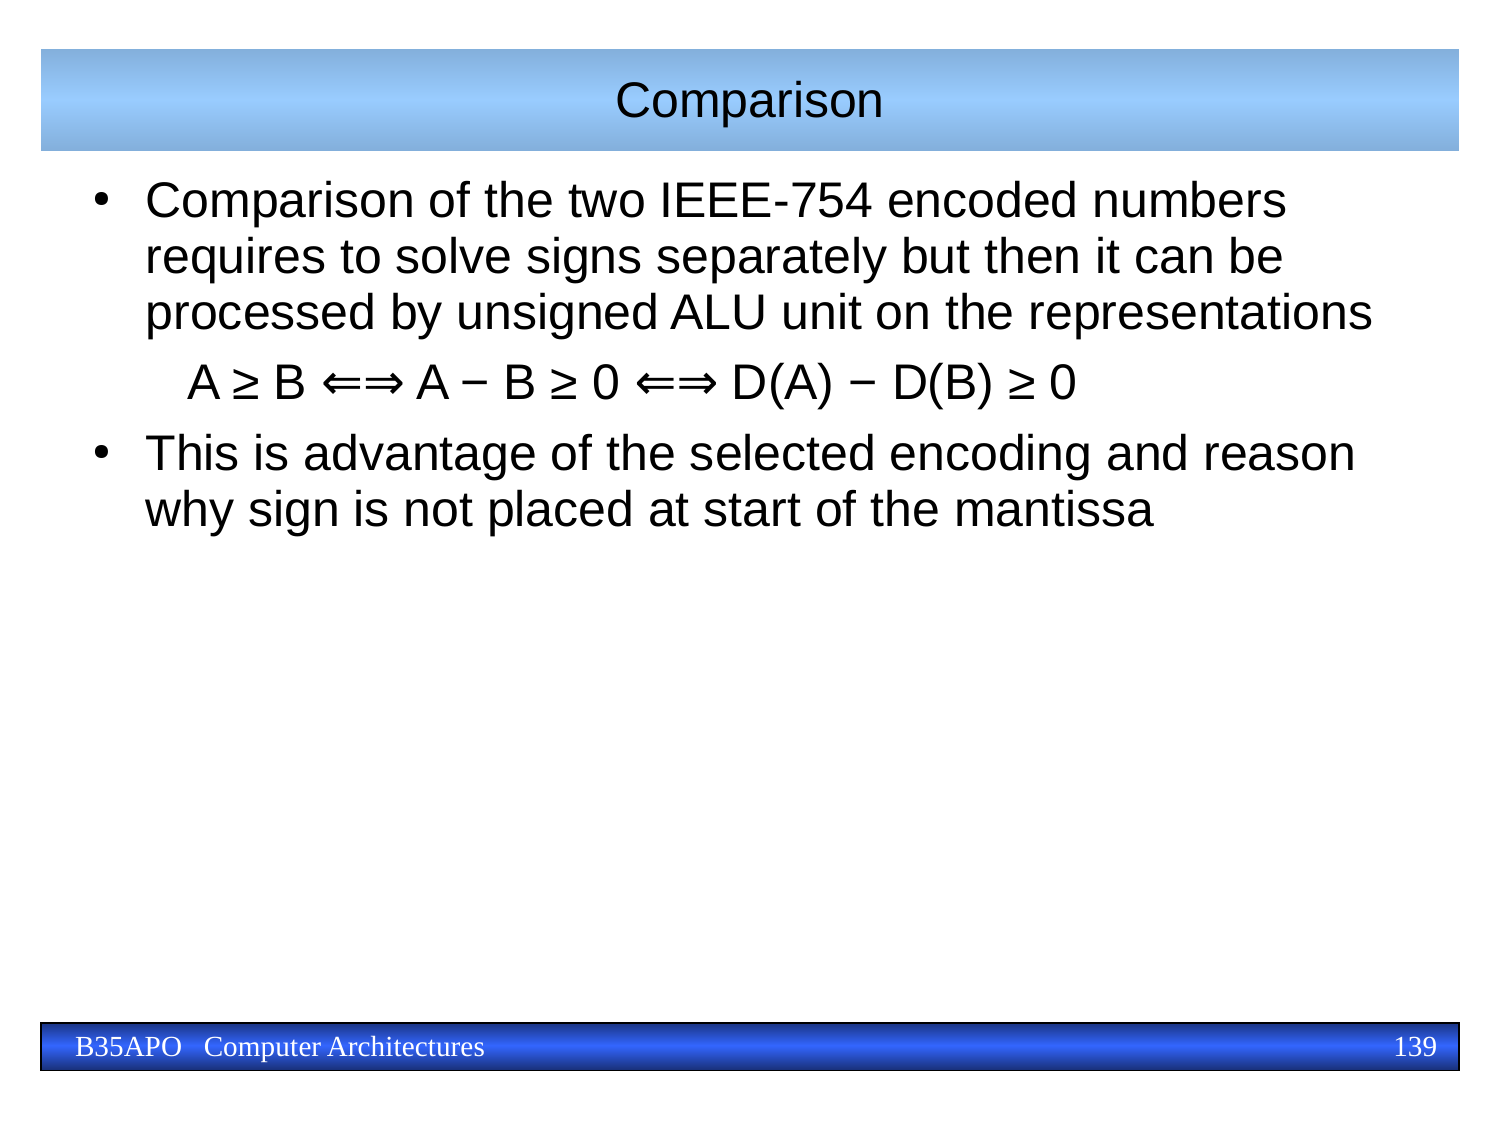

# Comparison
Comparison of the two IEEE-754 encoded numbers requires to solve signs separately but then it can be processed by unsigned ALU unit on the representations
 A ≥ B ⇐⇒ A − B ≥ 0 ⇐⇒ D(A) − D(B) ≥ 0
This is advantage of the selected encoding and reason why sign is not placed at start of the mantissa
B35APO Computer Architectures
139